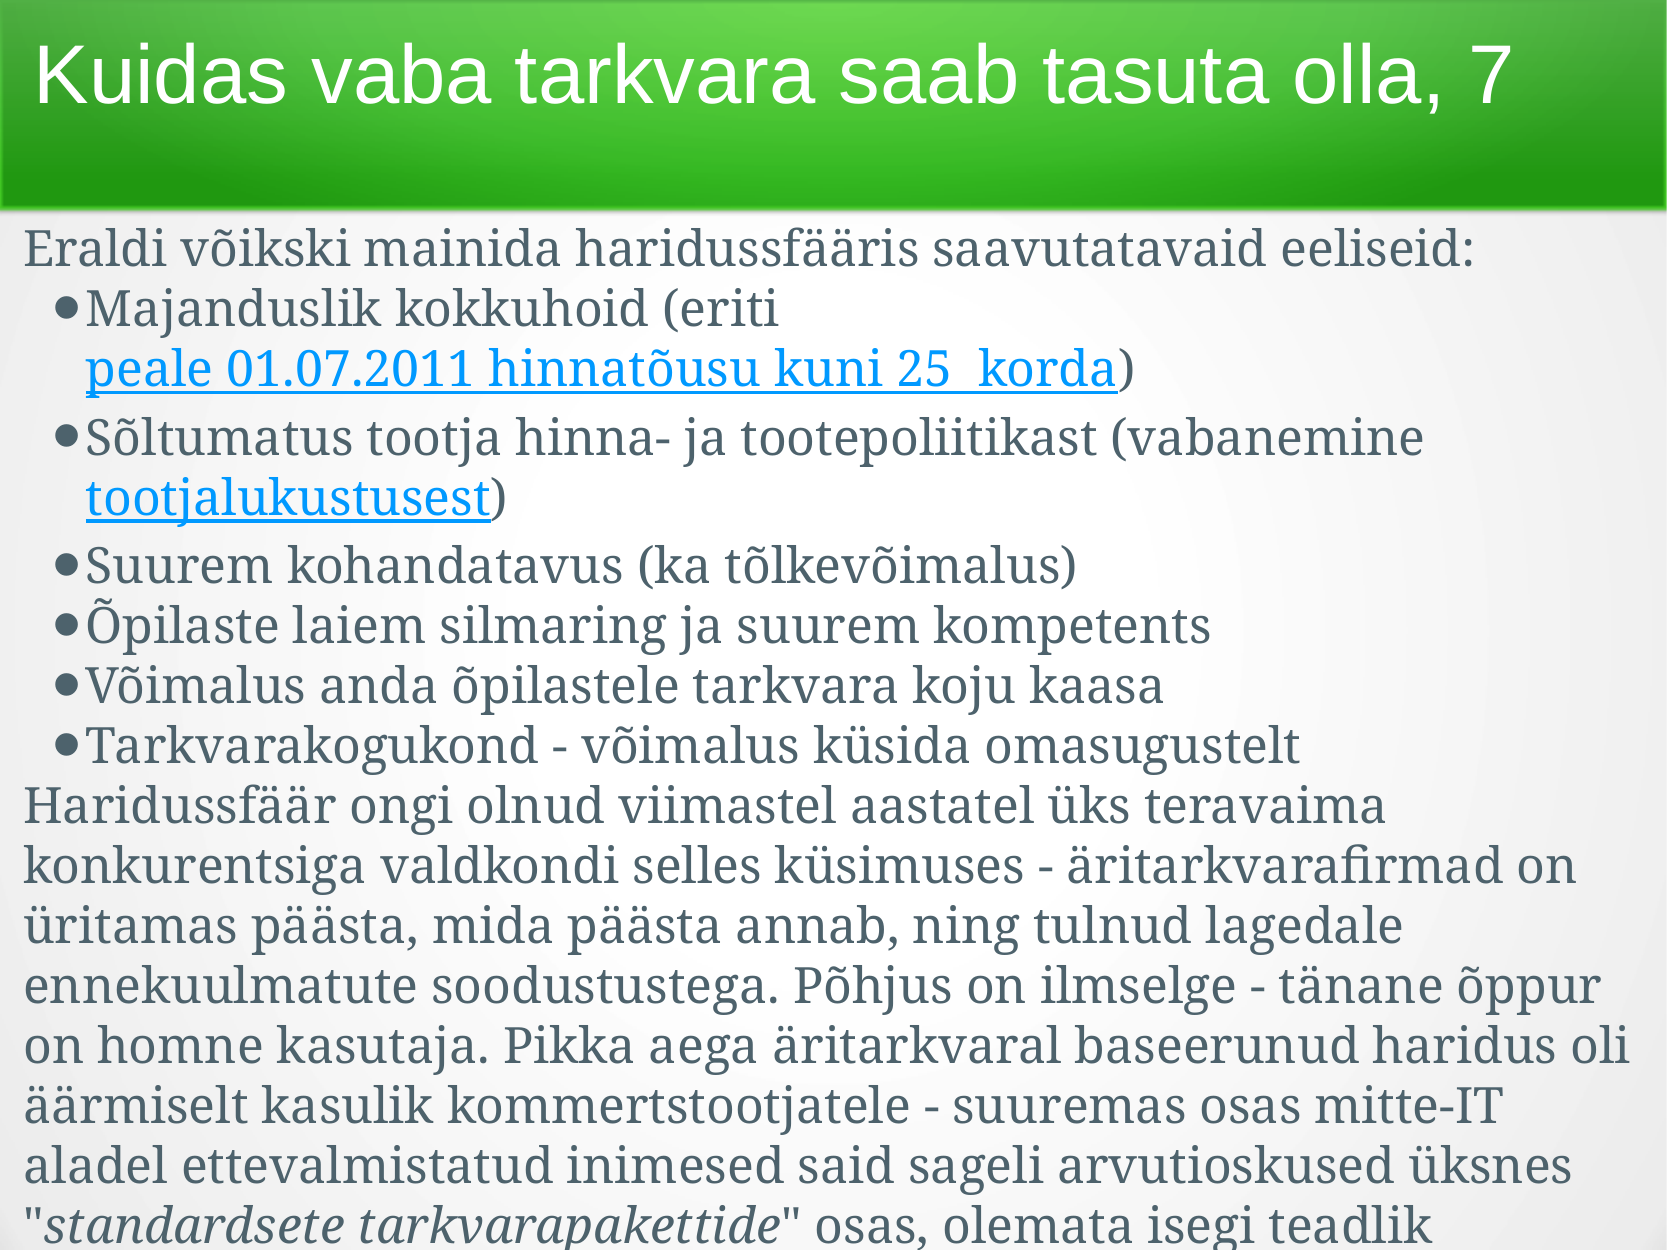

# Kuidas vaba tarkvara saab tasuta olla, 7
Eraldi võikski mainida haridussfääris saavutatavaid eeliseid:
Majanduslik kokkuhoid (eriti peale 01.07.2011 hinnatõusu kuni 25  korda)
Sõltumatus tootja hinna- ja tootepoliitikast (vabanemine tootjalukustusest)
Suurem kohandatavus (ka tõlkevõimalus)
Õpilaste laiem silmaring ja suurem kompetents
Võimalus anda õpilastele tarkvara koju kaasa
Tarkvarakogukond - võimalus küsida omasugustelt
Haridussfäär ongi olnud viimastel aastatel üks teravaima konkurentsiga valdkondi selles küsimuses - äritarkvarafirmad on üritamas päästa, mida päästa annab, ning tulnud lagedale ennekuulmatute soodustustega. Põhjus on ilmselge - tänane õppur on homne kasutaja. Pikka aega äritarkvaral baseerunud haridus oli äärmiselt kasulik kommertstootjatele - suuremas osas mitte-IT aladel ettevalmistatud inimesed said sageli arvutioskused üksnes "standardsete tarkvarapakettide" osas, olemata isegi teadlik alternatiivide olemasolust...